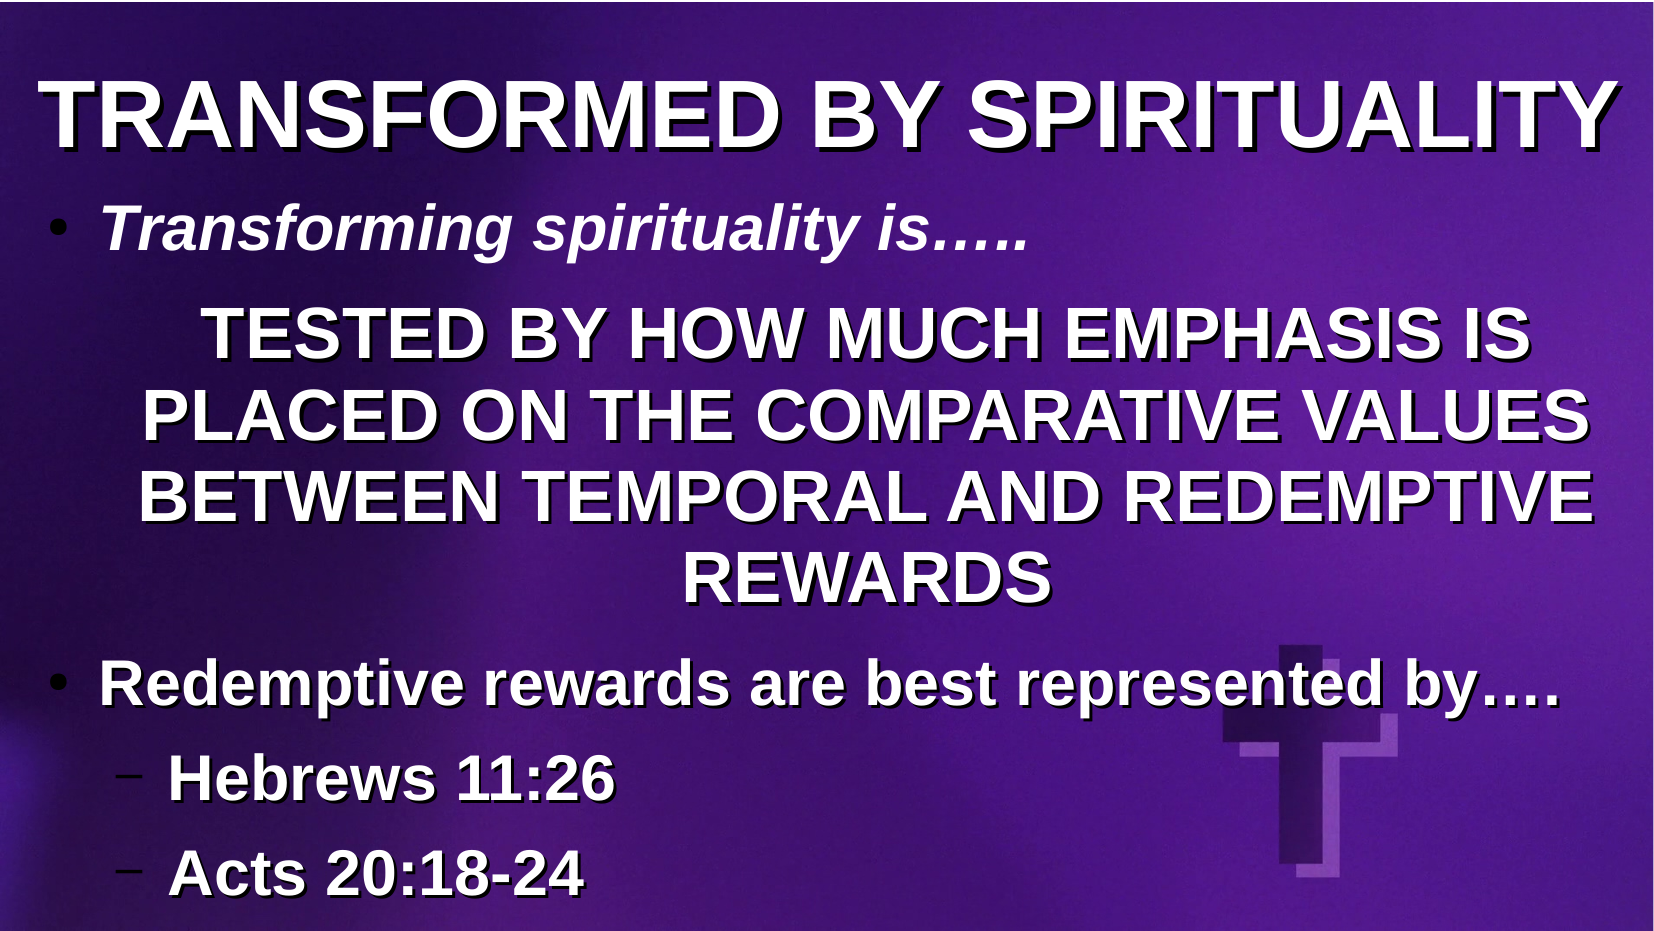

# TRANSFORMED BY SPIRITUALITY
Transforming spirituality is…..
TESTED BY HOW MUCH EMPHASIS IS PLACED ON THE COMPARATIVE VALUES BETWEEN TEMPORAL AND REDEMPTIVE REWARDS
Redemptive rewards are best represented by….
Hebrews 11:26
Acts 20:18-24